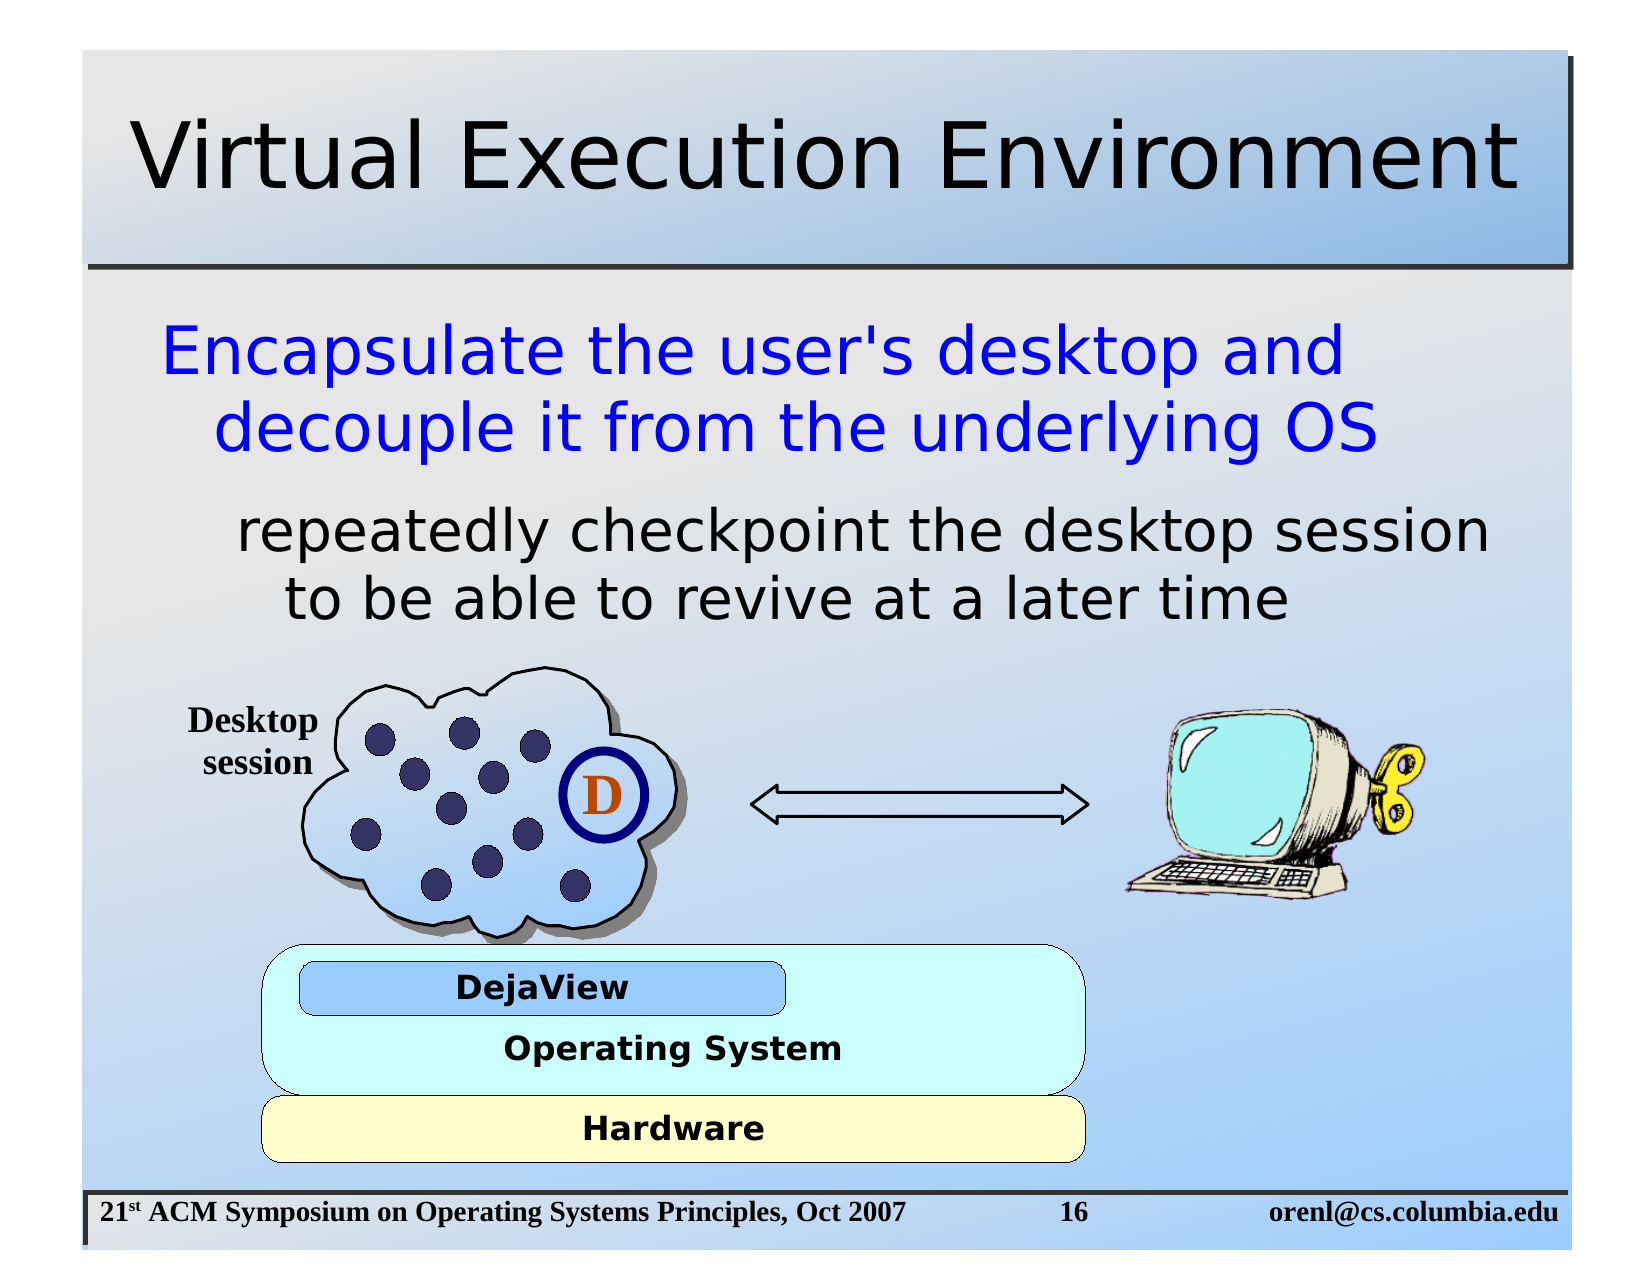

# Virtual Execution Environment
Encapsulate the user's desktop and decouple it from the underlying OS
repeatedly checkpoint the desktop session to be able to revive at a later time
Desktop
 session
D
Operating System
DejaView
Hardware